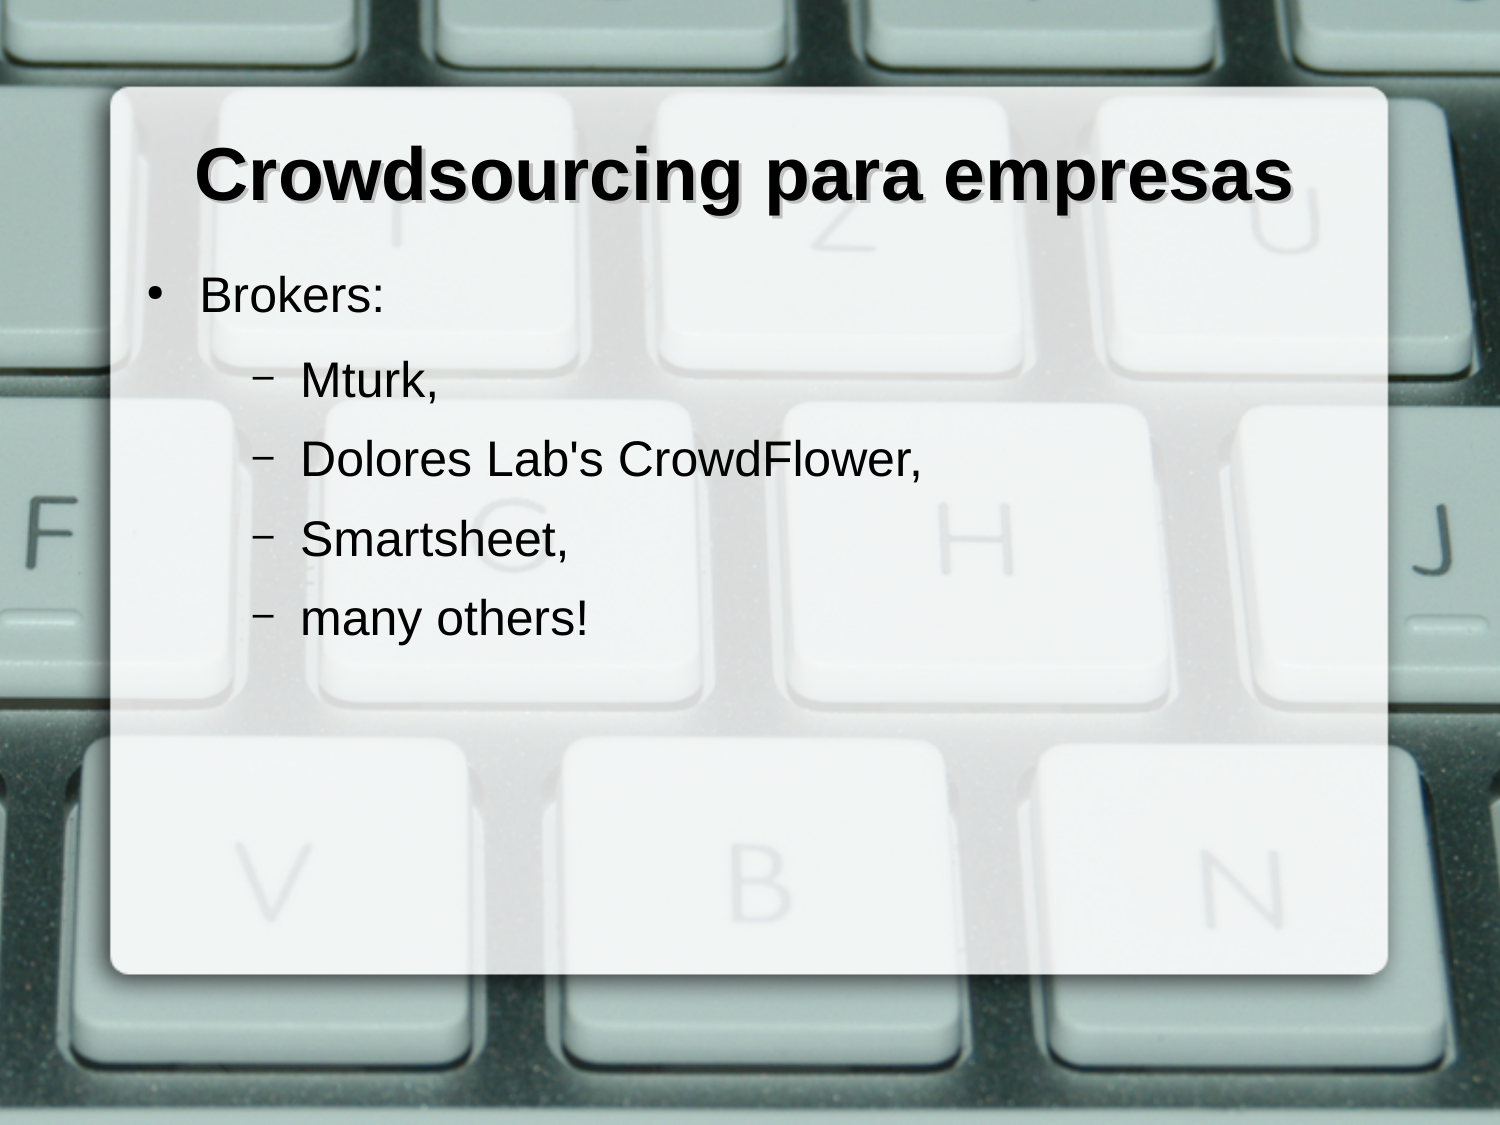

# Crowdsourcing para empresas
Brokers:
Mturk,
Dolores Lab's CrowdFlower,
Smartsheet,
many others!